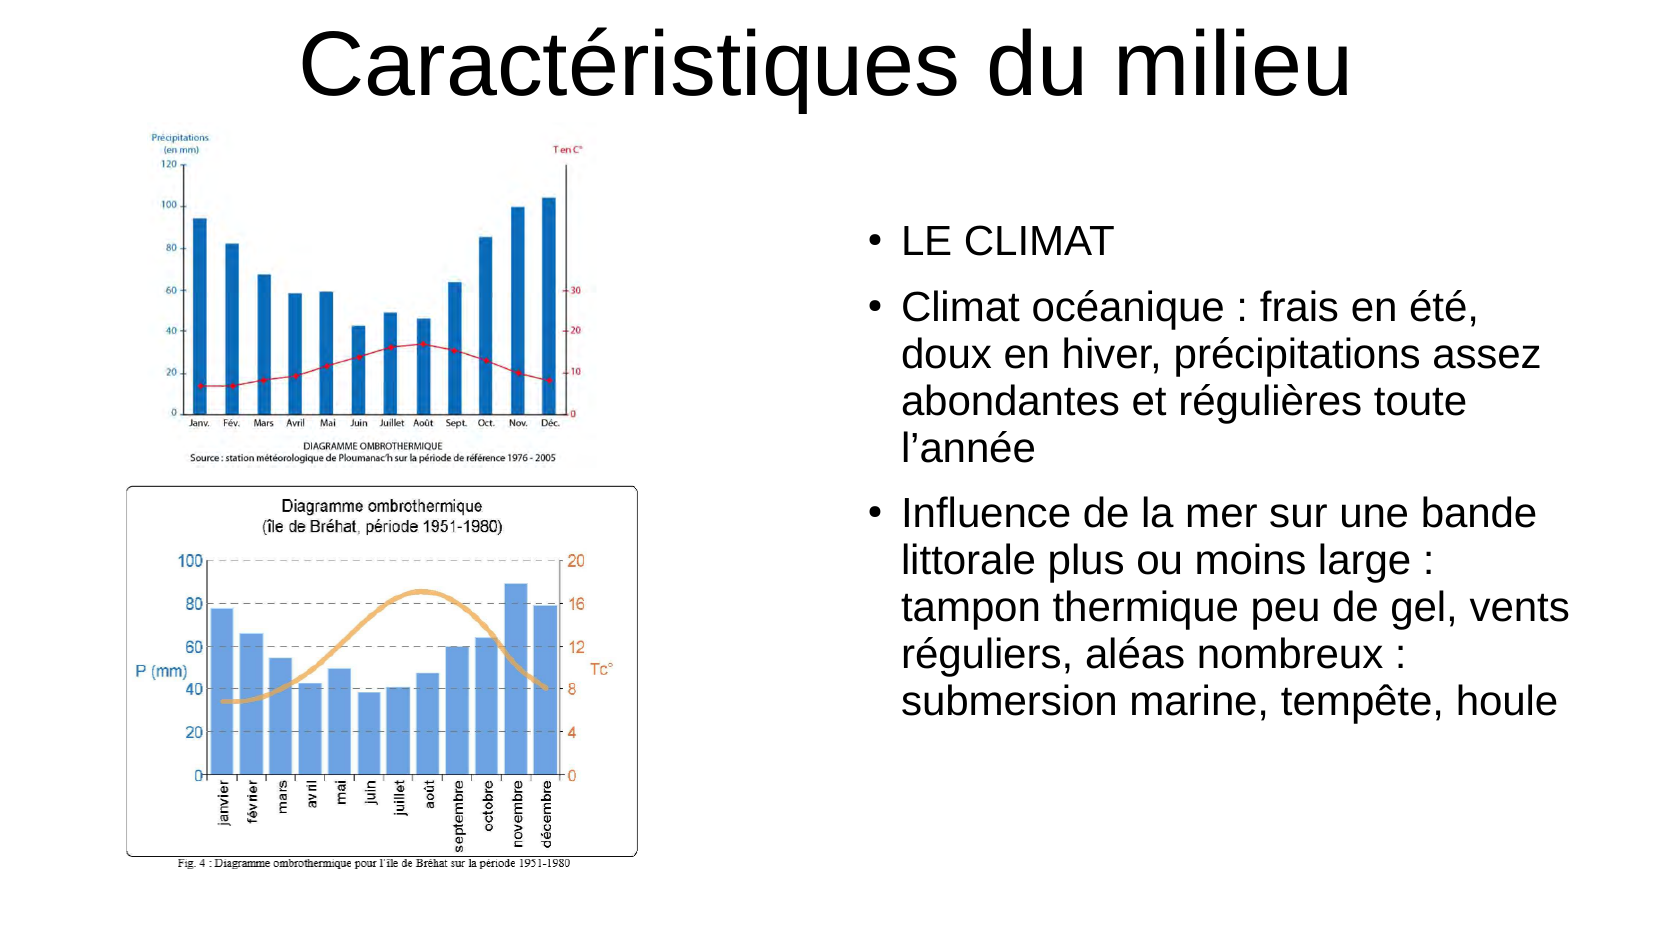

# Caractéristiques du milieu
LE CLIMAT
Climat océanique : frais en été, doux en hiver, précipitations assez abondantes et régulières toute l’année
Influence de la mer sur une bande littorale plus ou moins large : tampon thermique peu de gel, vents réguliers, aléas nombreux : submersion marine, tempête, houle